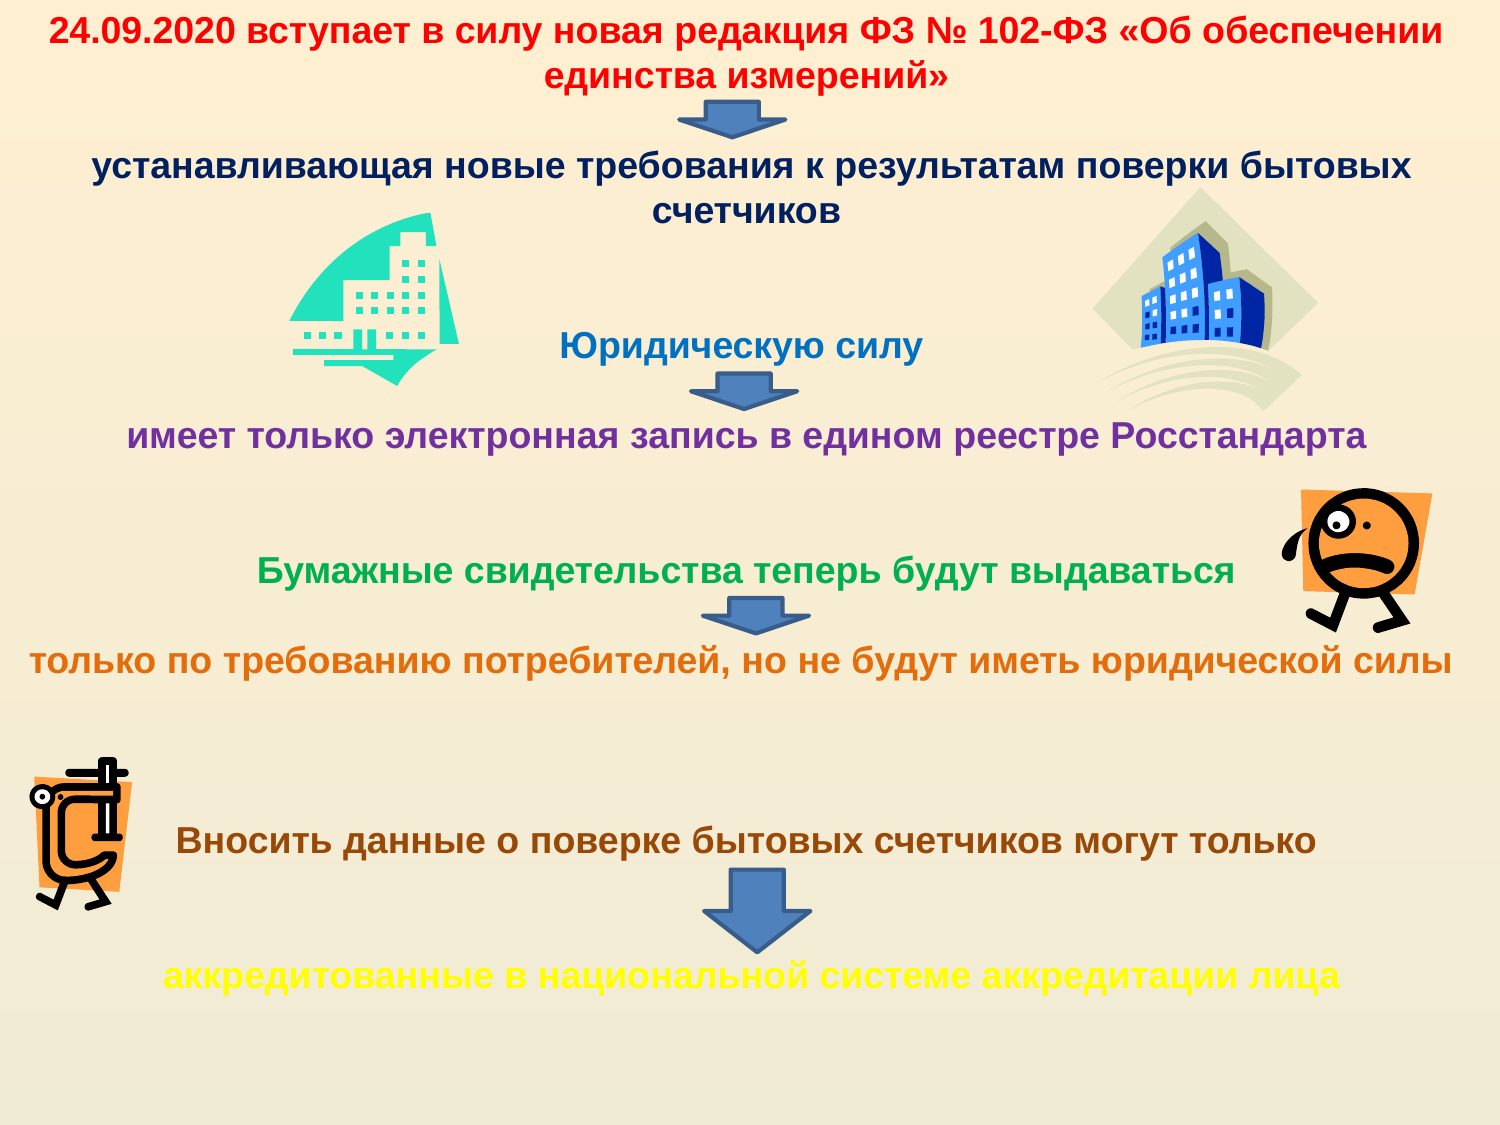

24.09.2020 вступает в силу новая редакция ФЗ № 102-ФЗ «Об обеспечении единства измерений»
 устанавливающая новые требования к результатам поверки бытовых счетчиков
Юридическую силу
имеет только электронная запись в едином реестре Росстандарта
 Бумажные свидетельства теперь будут выдаваться
только по требованию потребителей, но не будут иметь юридической силы
Вносить данные о поверке бытовых счетчиков могут только
 аккредитованные в национальной системе аккредитации лица